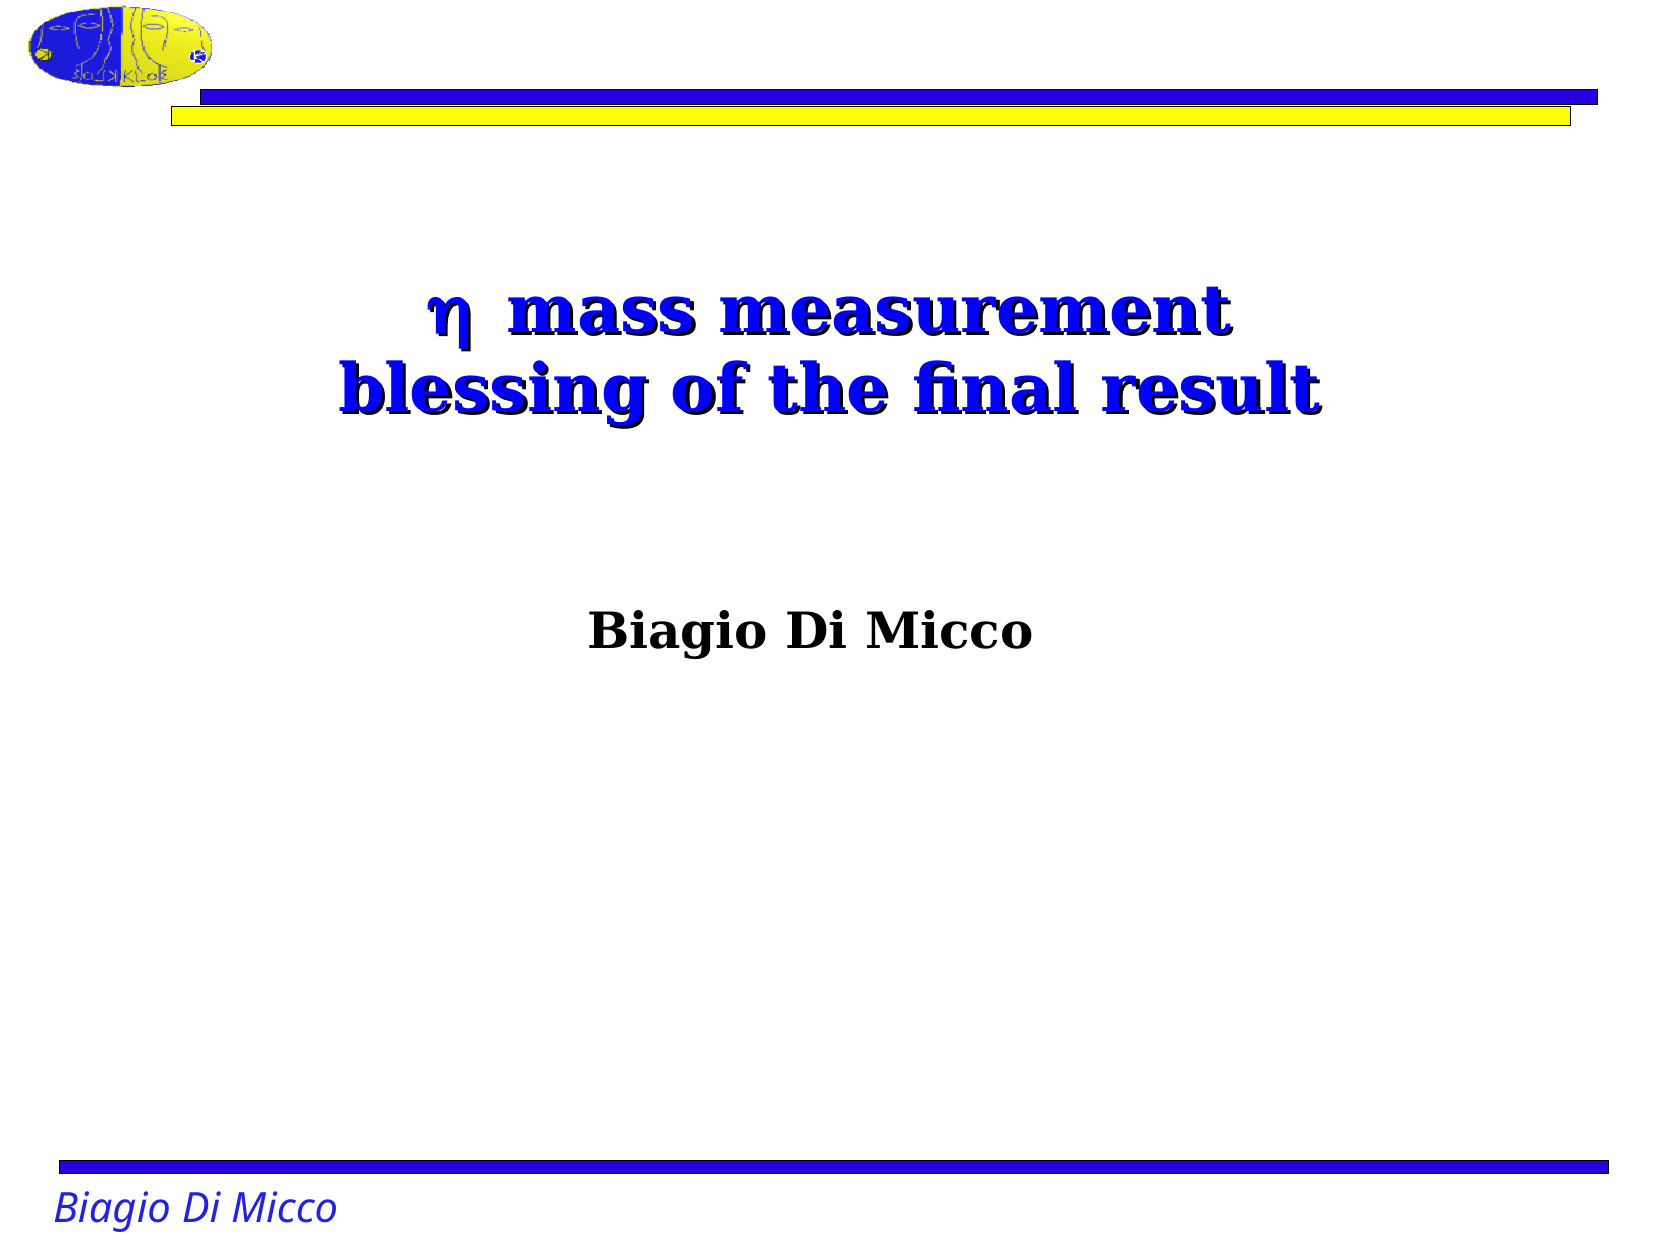

h mass measurement
blessing of the final result
Biagio Di Micco